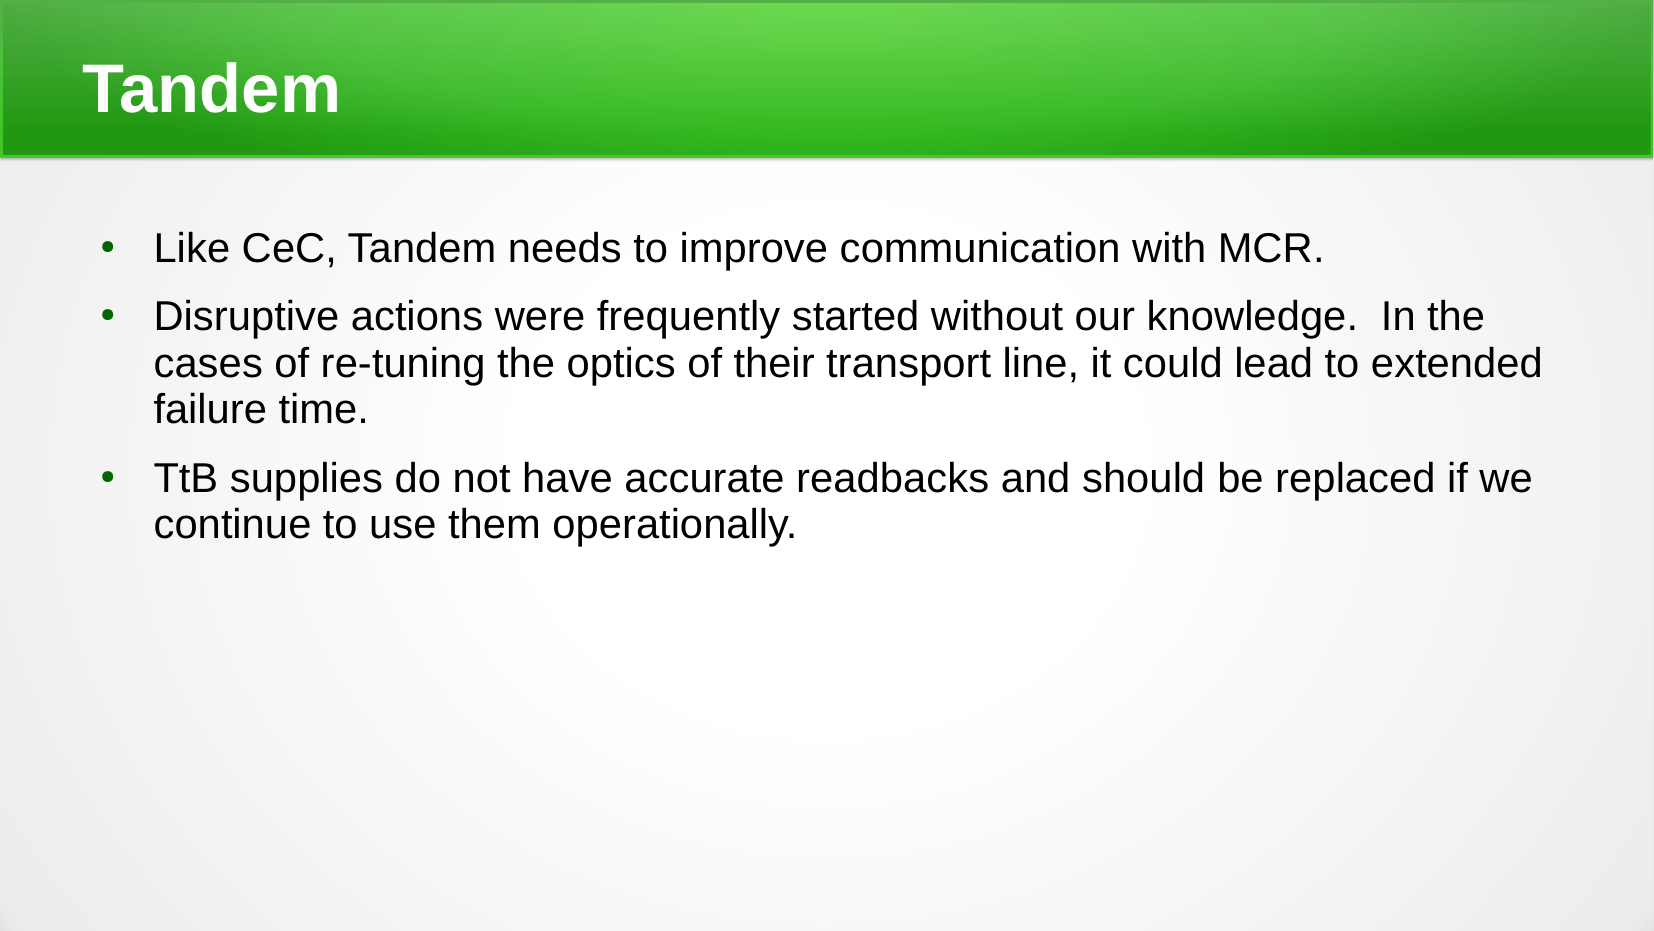

# Tandem
Like CeC, Tandem needs to improve communication with MCR.
Disruptive actions were frequently started without our knowledge. In the cases of re-tuning the optics of their transport line, it could lead to extended failure time.
TtB supplies do not have accurate readbacks and should be replaced if we continue to use them operationally.